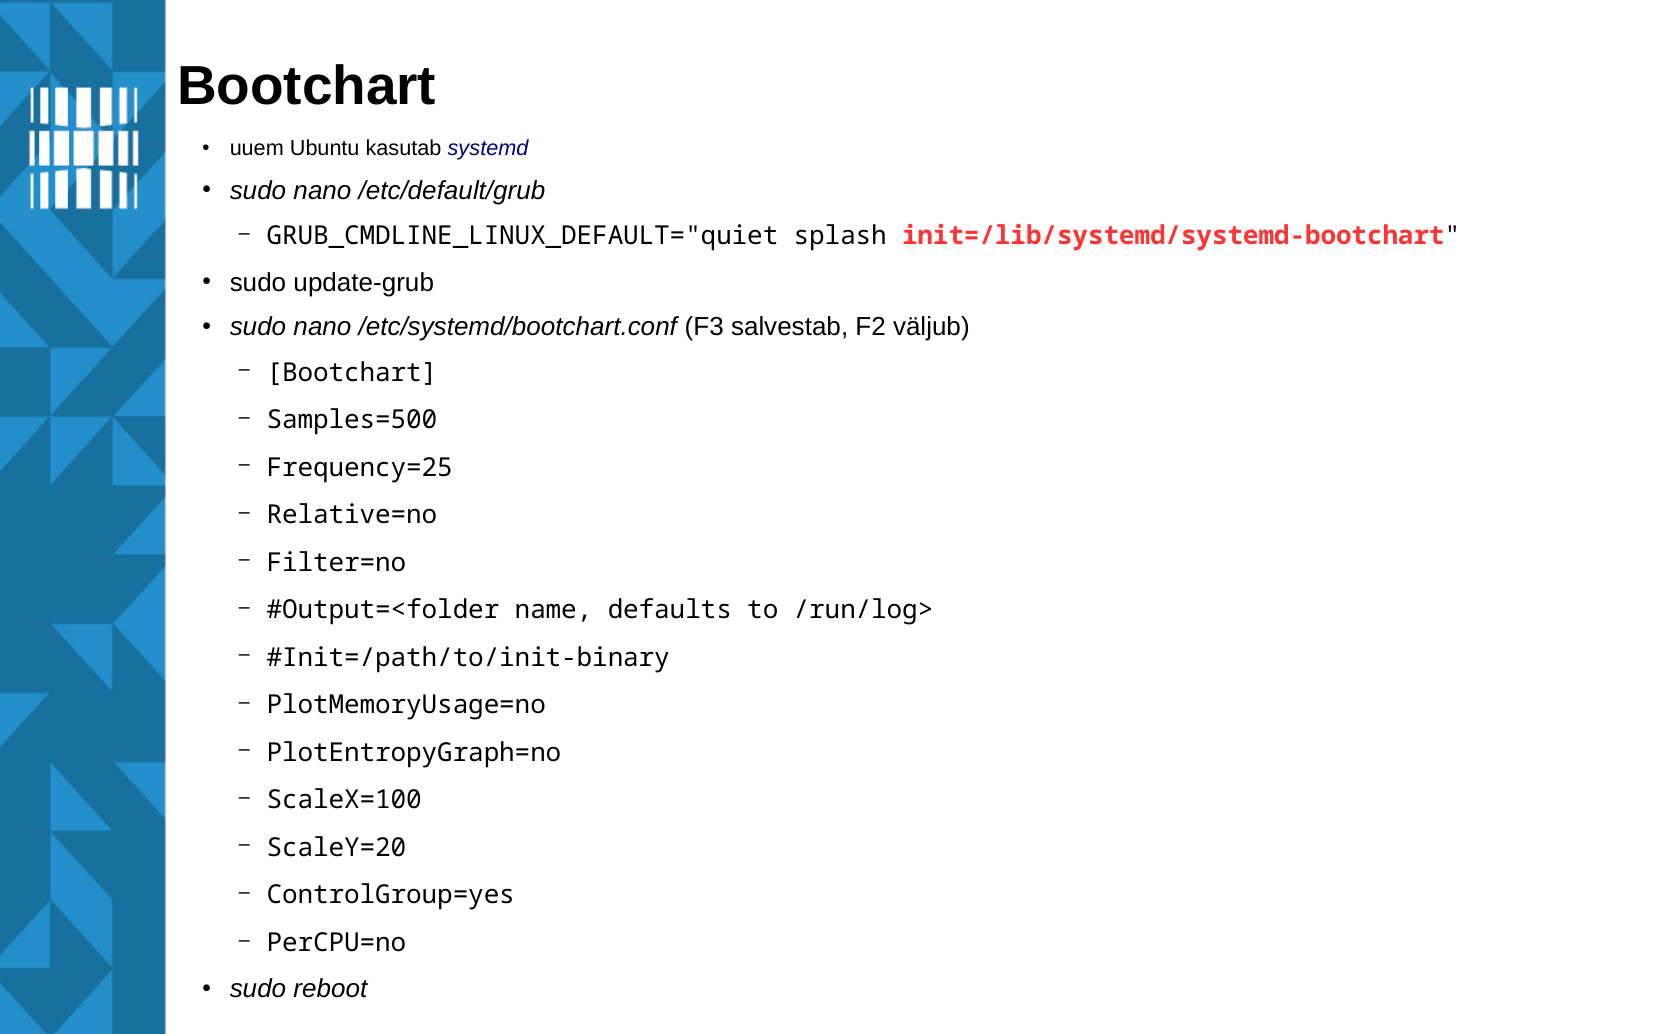

# Bootchart
uuem Ubuntu kasutab systemd
sudo nano /etc/default/grub
GRUB_CMDLINE_LINUX_DEFAULT="quiet splash init=/lib/systemd/systemd-bootchart"
sudo update-grub
sudo nano /etc/systemd/bootchart.conf (F3 salvestab, F2 väljub)
[Bootchart]
Samples=500
Frequency=25
Relative=no
Filter=no
#Output=<folder name, defaults to /run/log>
#Init=/path/to/init-binary
PlotMemoryUsage=no
PlotEntropyGraph=no
ScaleX=100
ScaleY=20
ControlGroup=yes
PerCPU=no
sudo reboot